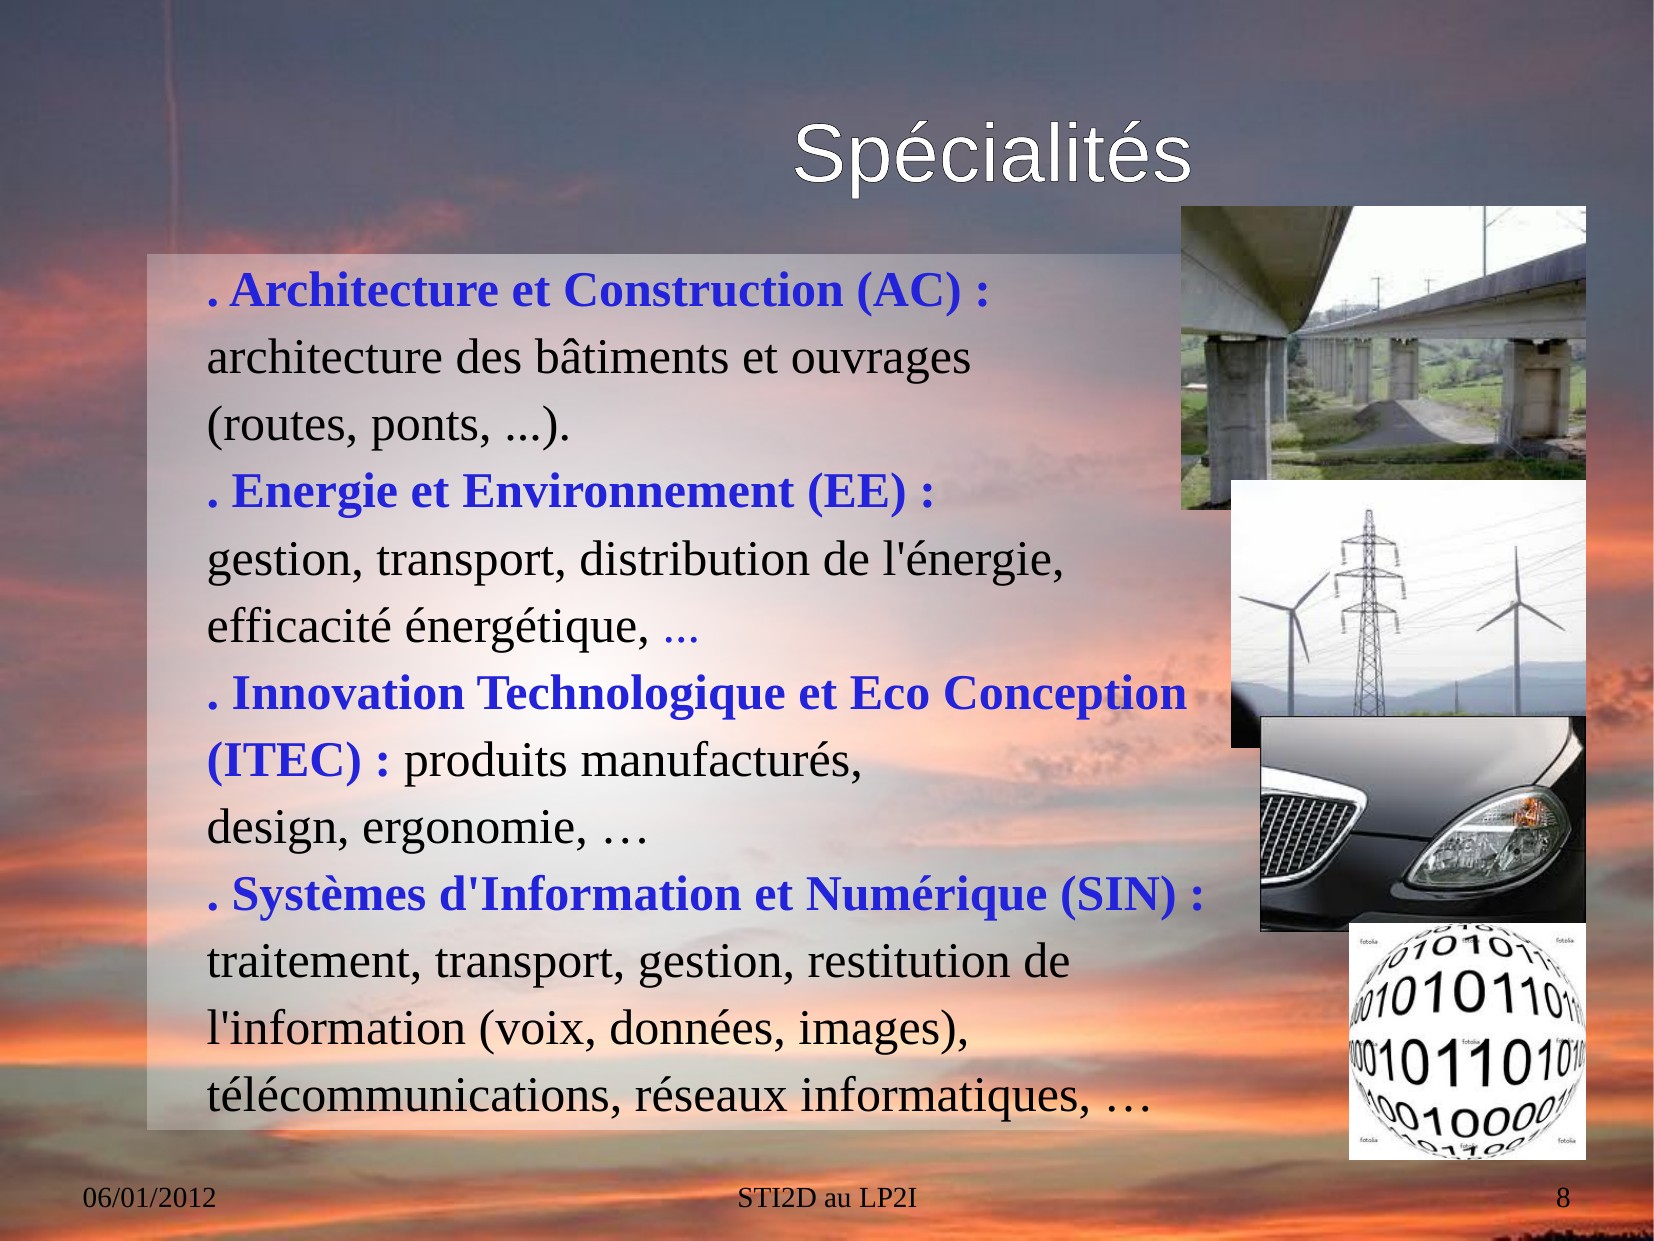

# Spécialités
. Architecture et Construction (AC) :
architecture des bâtiments et ouvrages
(routes, ponts, ...).
. Energie et Environnement (EE) :
gestion, transport, distribution de l'énergie,
efficacité énergétique, ...
. Innovation Technologique et Eco Conception
(ITEC) : produits manufacturés,
design, ergonomie, …
. Systèmes d'Information et Numérique (SIN) :
traitement, transport, gestion, restitution de
l'information (voix, données, images),
télécommunications, réseaux informatiques, …
06/01/2012
STI2D au LP2I
8